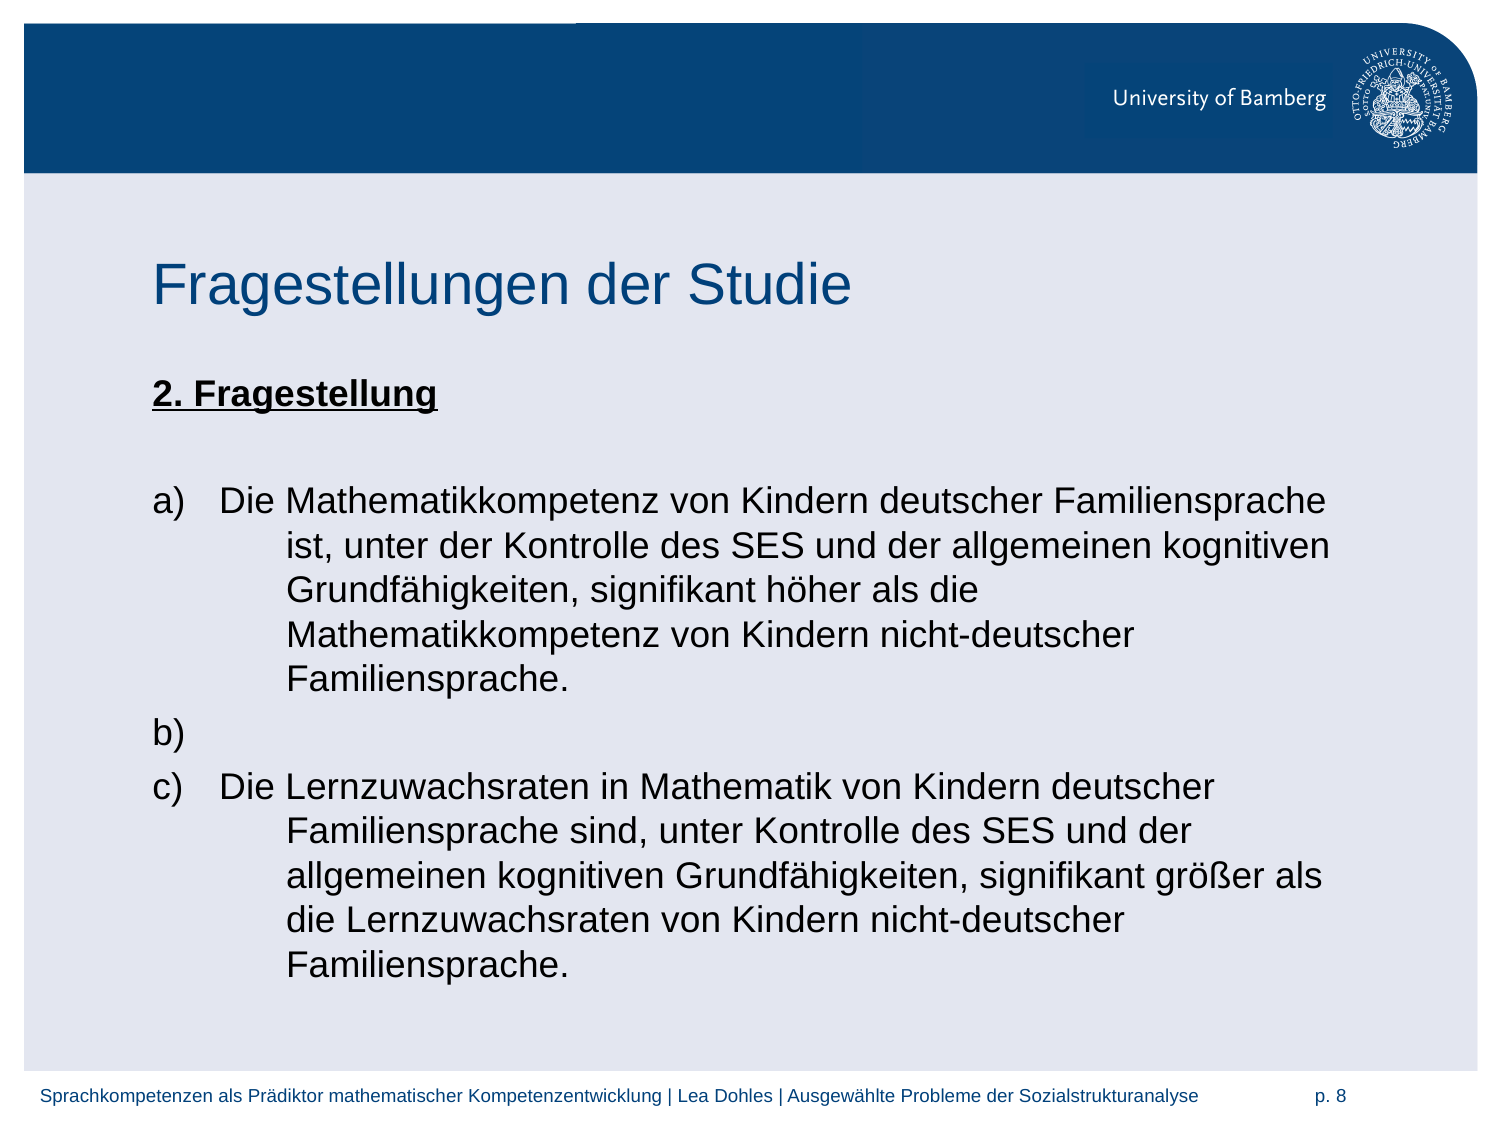

# Fragestellungen der Studie
2. Fragestellung
Die Mathematikkompetenz von Kindern deutscher Familiensprache ist, unter der Kontrolle des SES und der allgemeinen kognitiven Grundfähigkeiten, signifikant höher als die Mathematikkompetenz von Kindern nicht-deutscher Familiensprache.
Die Lernzuwachsraten in Mathematik von Kindern deutscher Familiensprache sind, unter Kontrolle des SES und der allgemeinen kognitiven Grundfähigkeiten, signifikant größer als die Lernzuwachsraten von Kindern nicht-deutscher Familiensprache.